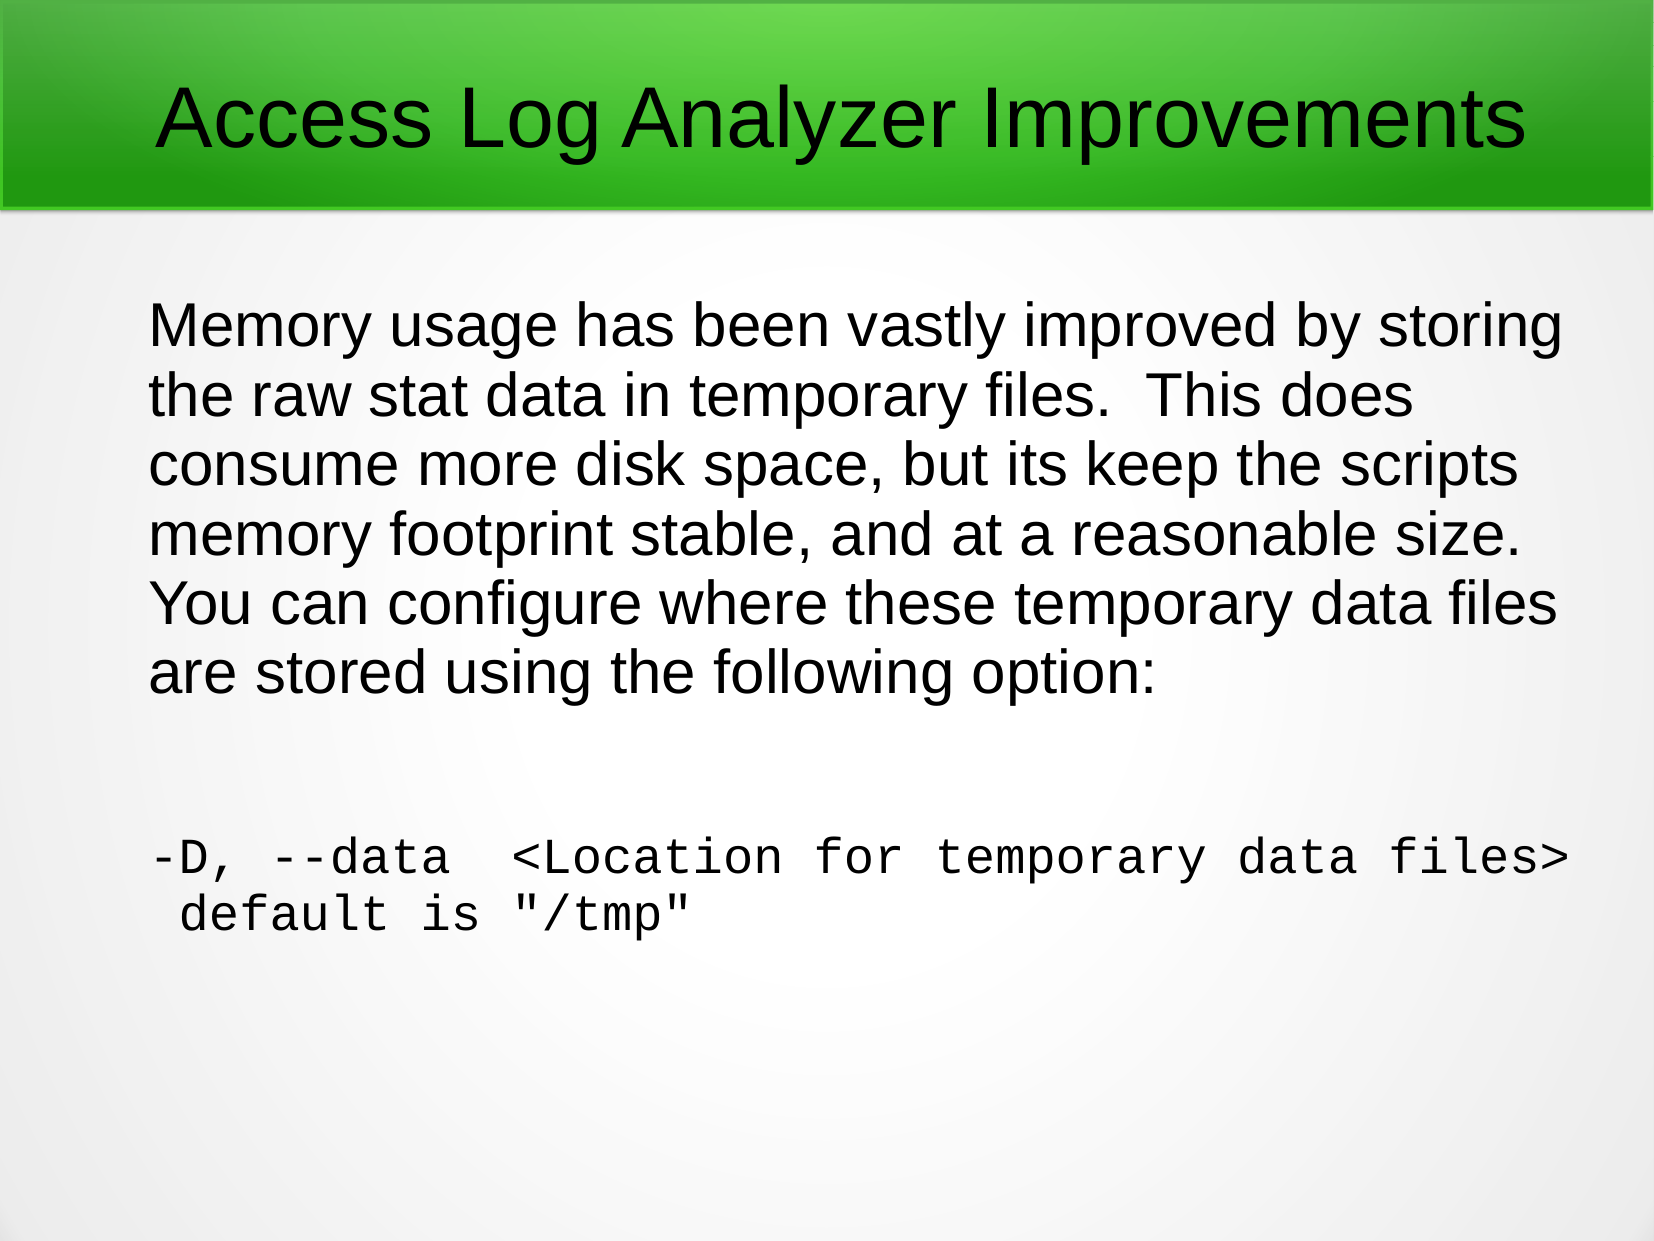

# Access Log Analyzer Improvements
Memory usage has been vastly improved by storing the raw stat data in temporary files. This does consume more disk space, but its keep the scripts memory footprint stable, and at a reasonable size. You can configure where these temporary data files are stored using the following option:
-D, --data <Location for temporary data files> default is "/tmp"